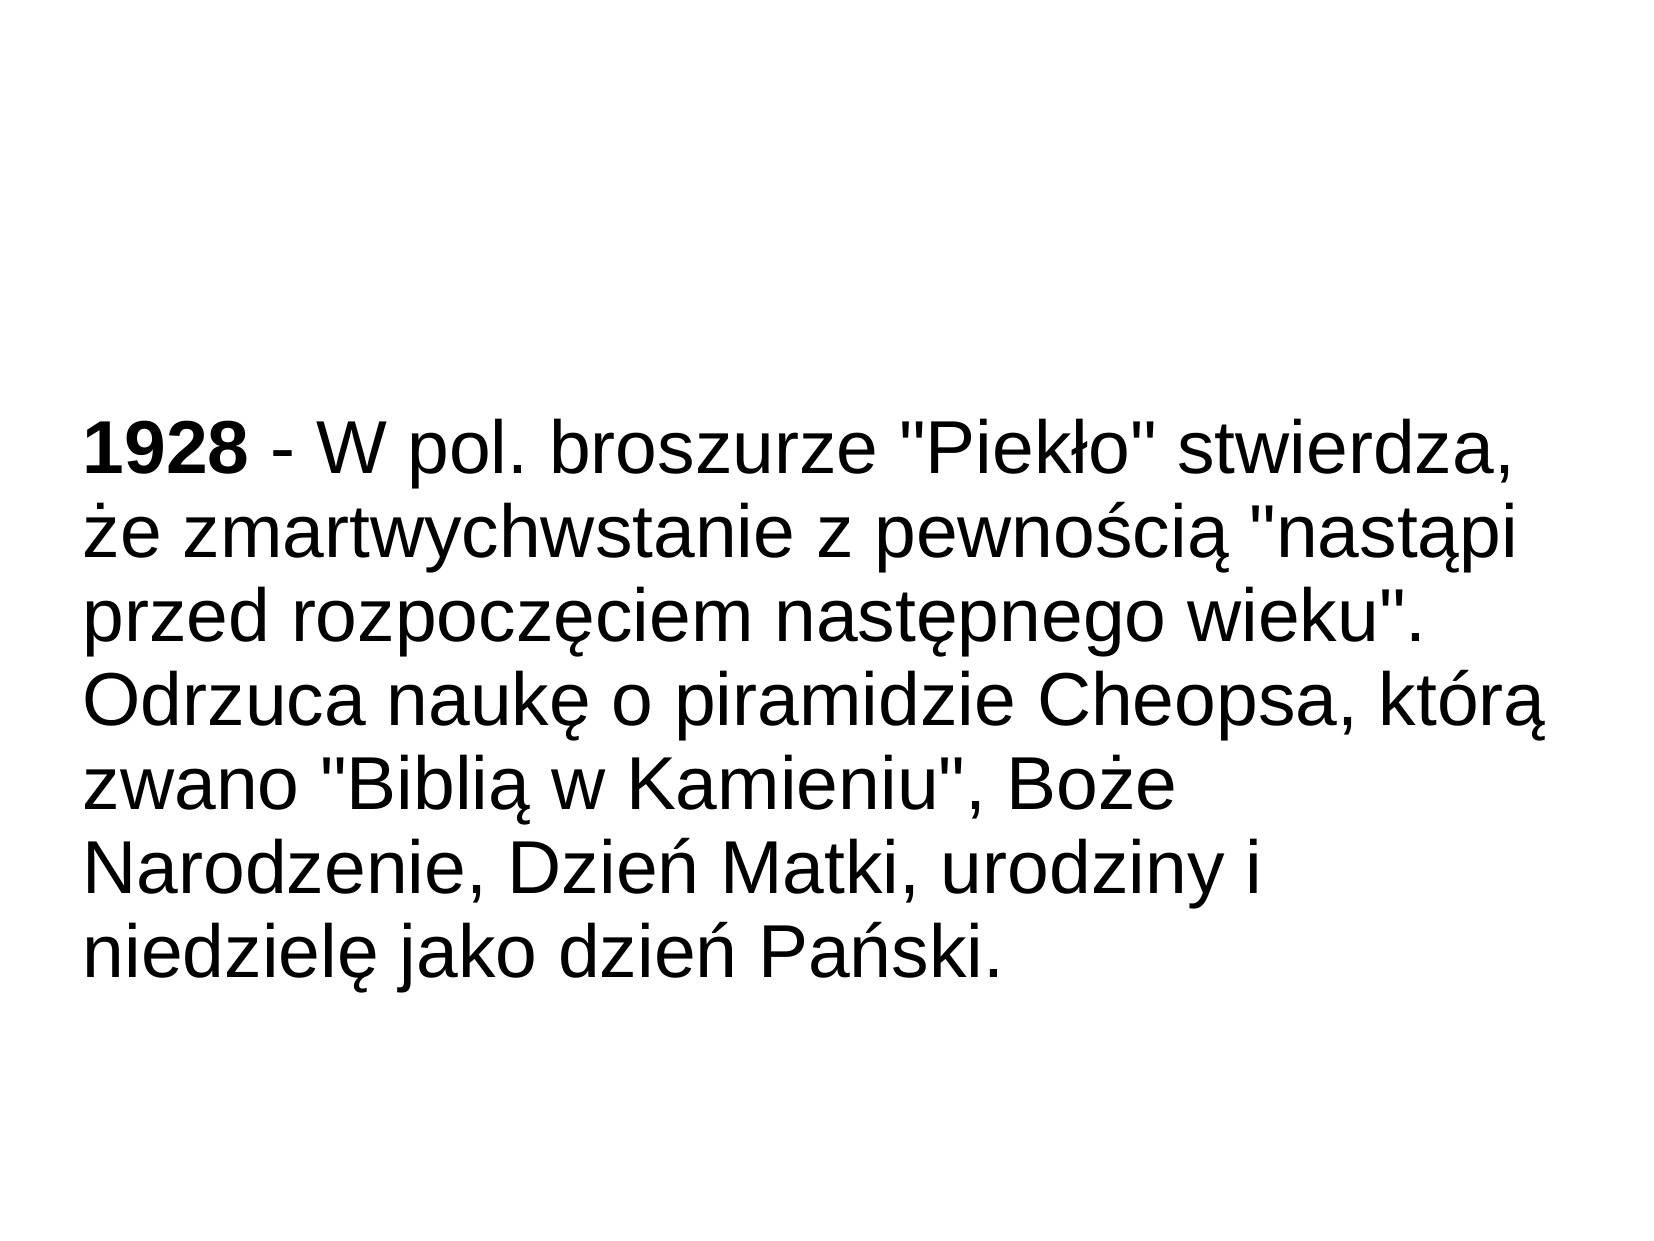

#
1928 - W pol. broszurze "Piekło" stwierdza, że zmartwychwstanie z pewnością "nastąpi przed rozpoczęciem następnego wieku".
Odrzuca naukę o piramidzie Cheopsa, którą zwano "Biblią w Kamieniu", Boże Narodzenie, Dzień Matki, urodziny i niedzielę jako dzień Pański.